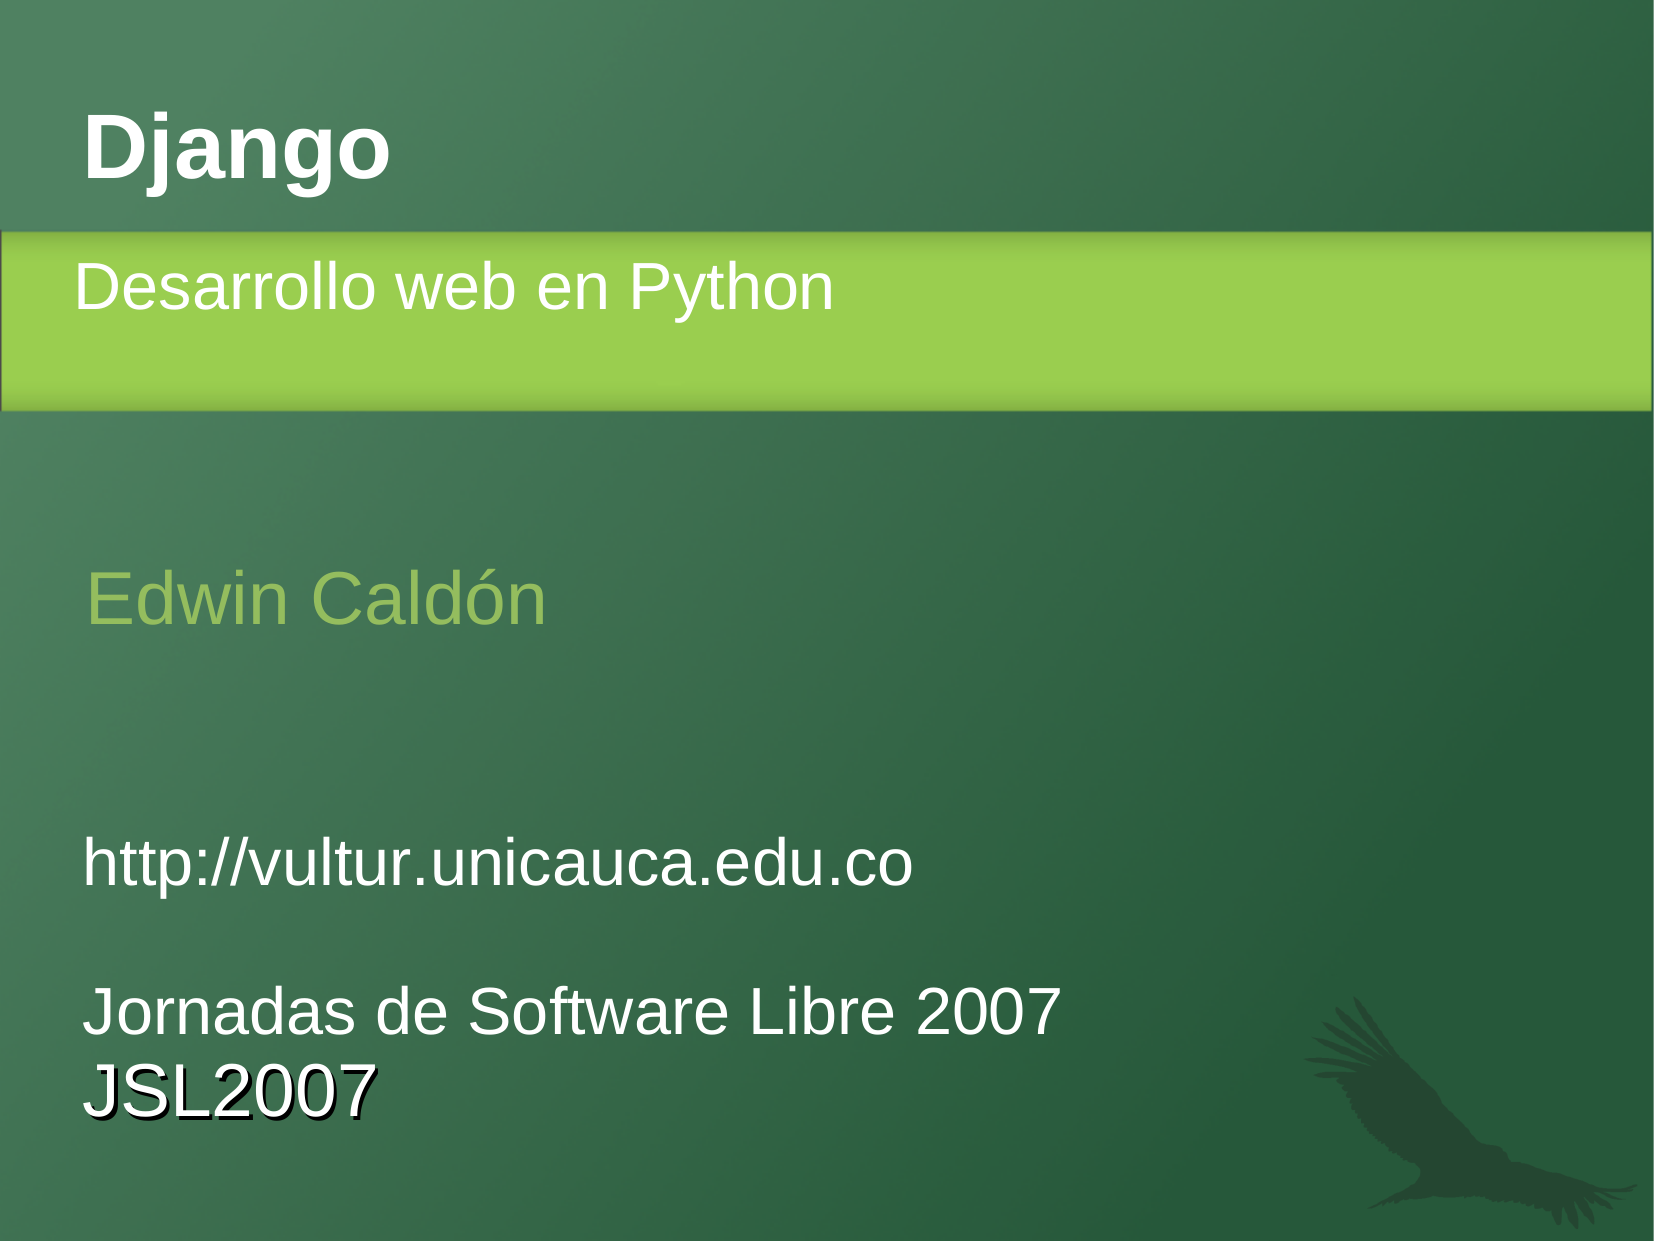

# Django
Desarrollo web en Python
Edwin Caldón
http://vultur.unicauca.edu.co
Jornadas de Software Libre 2007
JSL2007